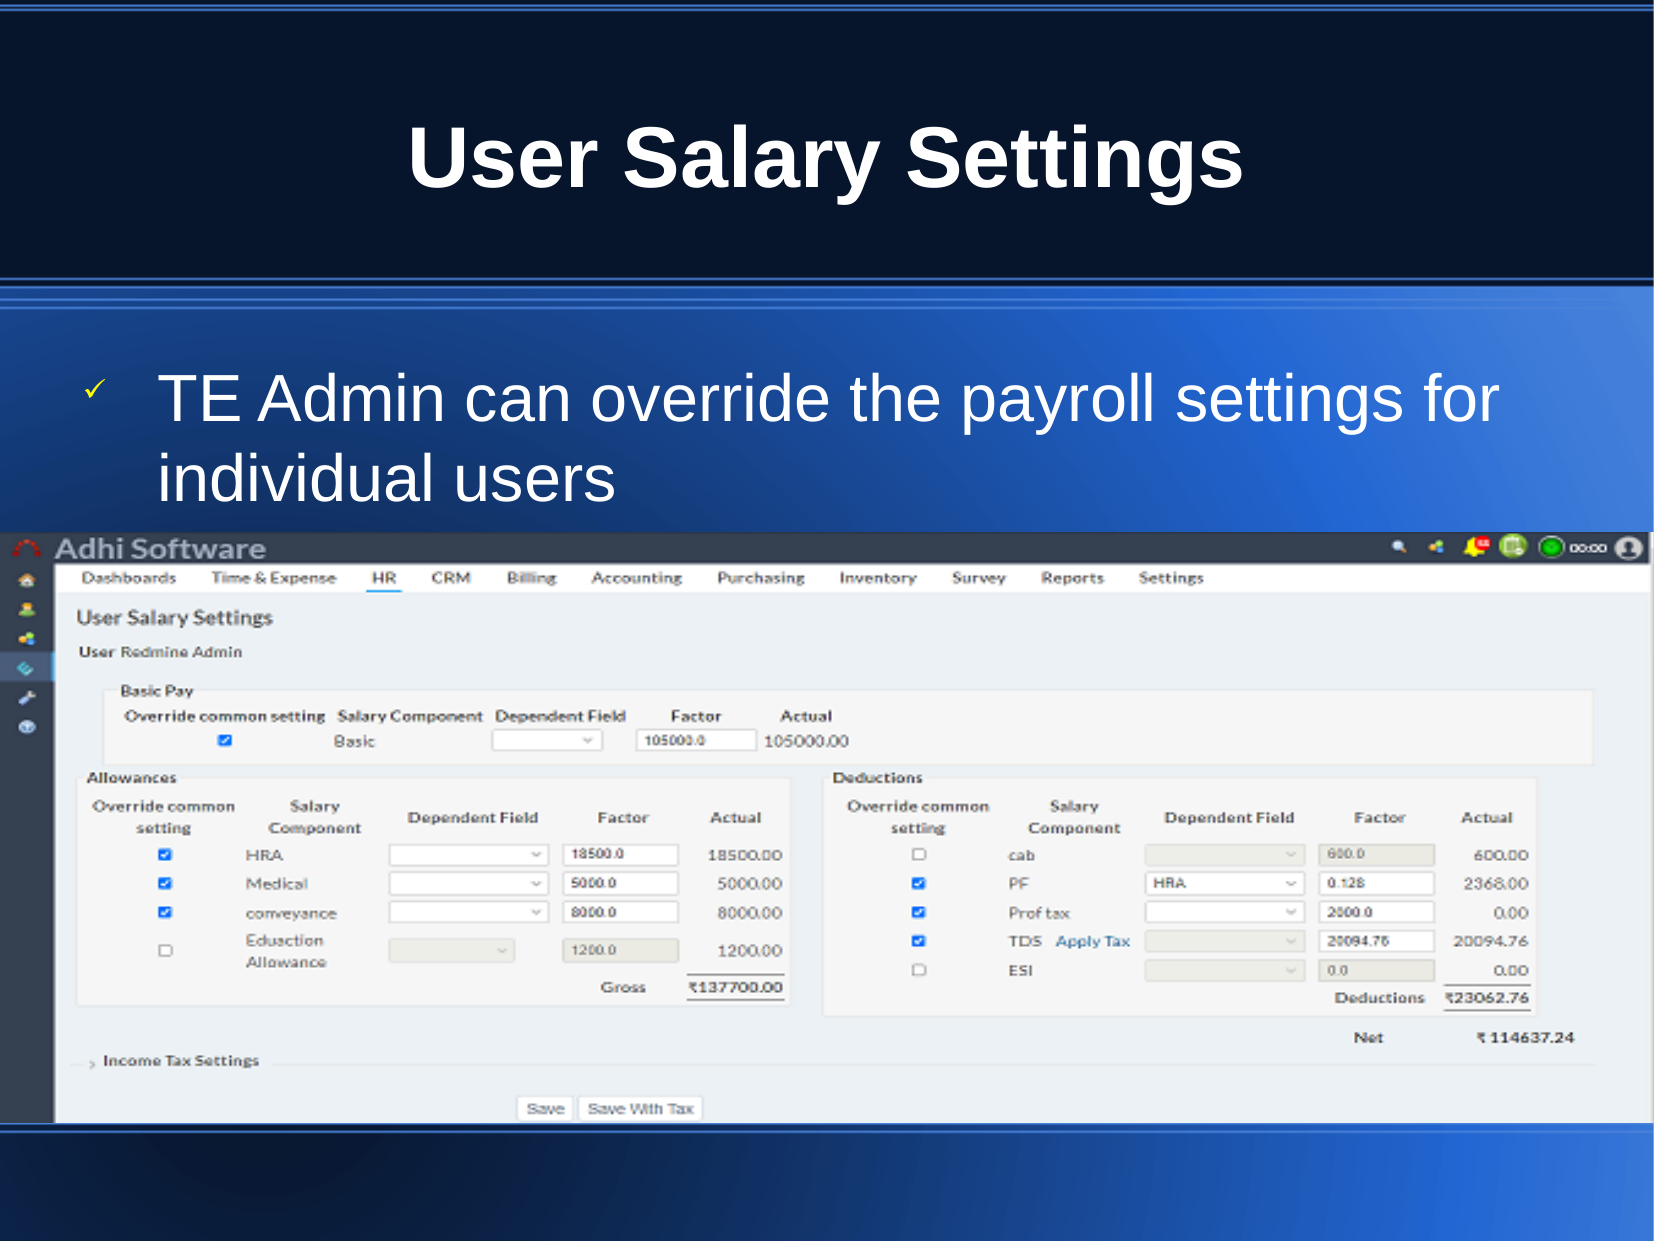

# User Salary Settings
TE Admin can override the payroll settings for individual users